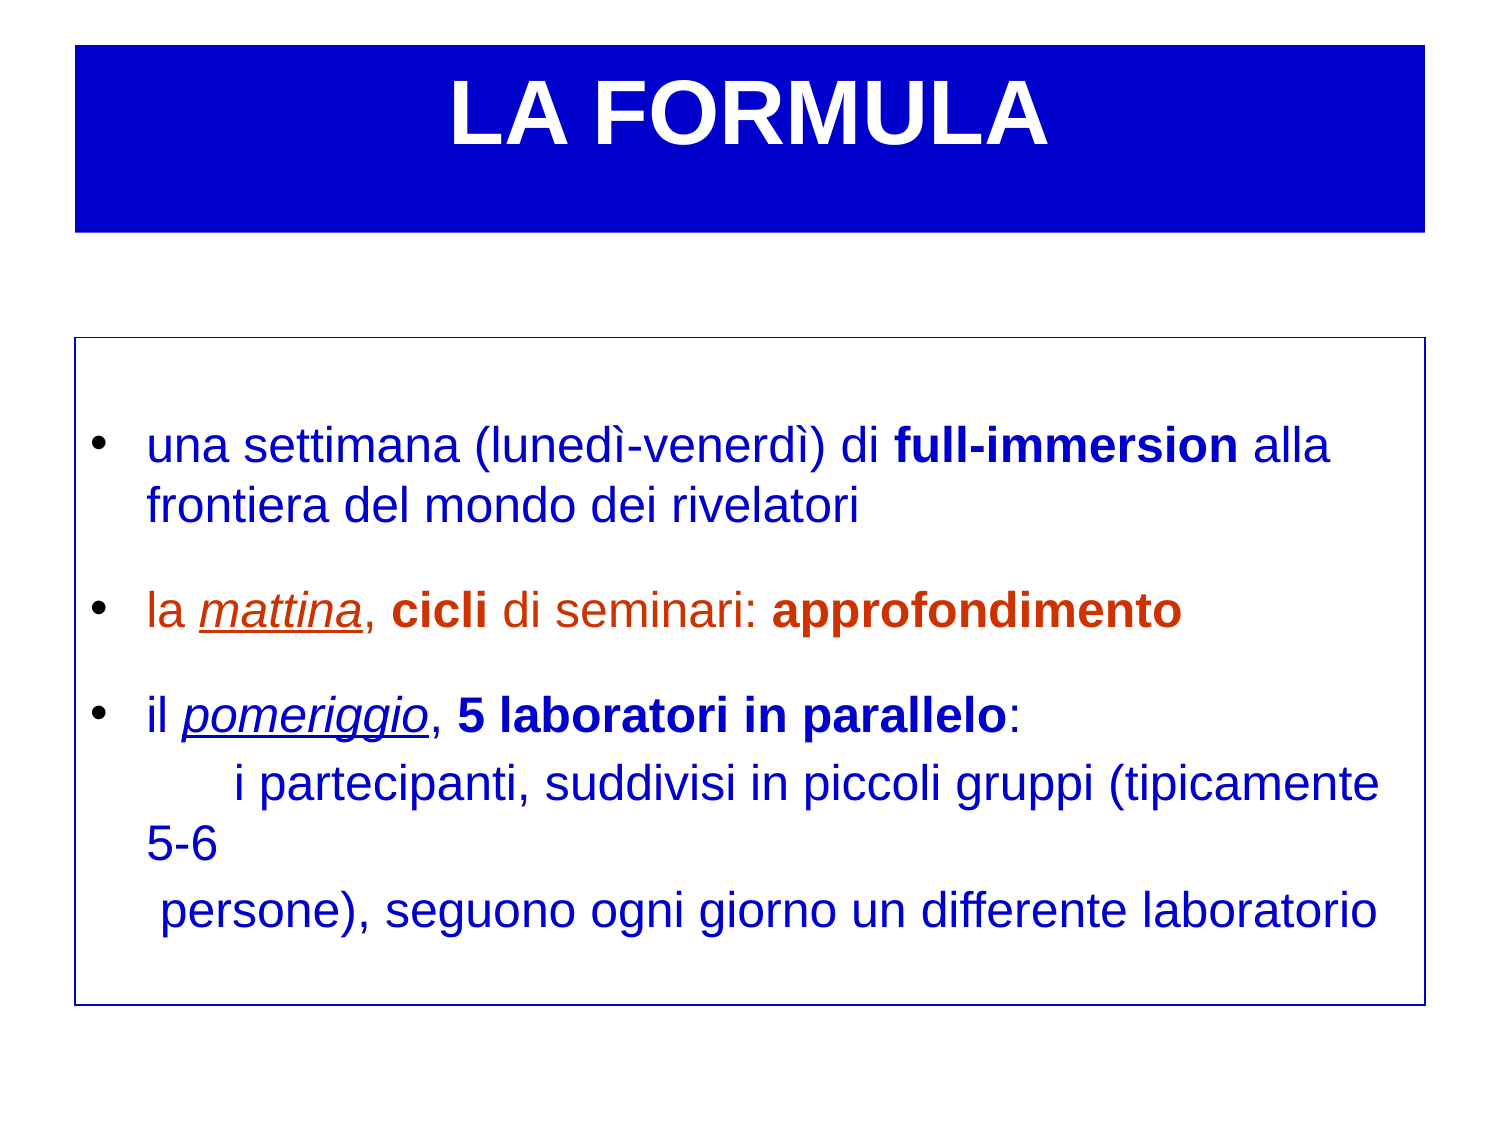

# LA FORMULA
una settimana (lunedì-venerdì) di full-immersion alla frontiera del mondo dei rivelatori
la mattina, cicli di seminari: approfondimento
il pomeriggio, 5 laboratori in parallelo:
	 i partecipanti, suddivisi in piccoli gruppi (tipicamente 5-6
 persone), seguono ogni giorno un differente laboratorio